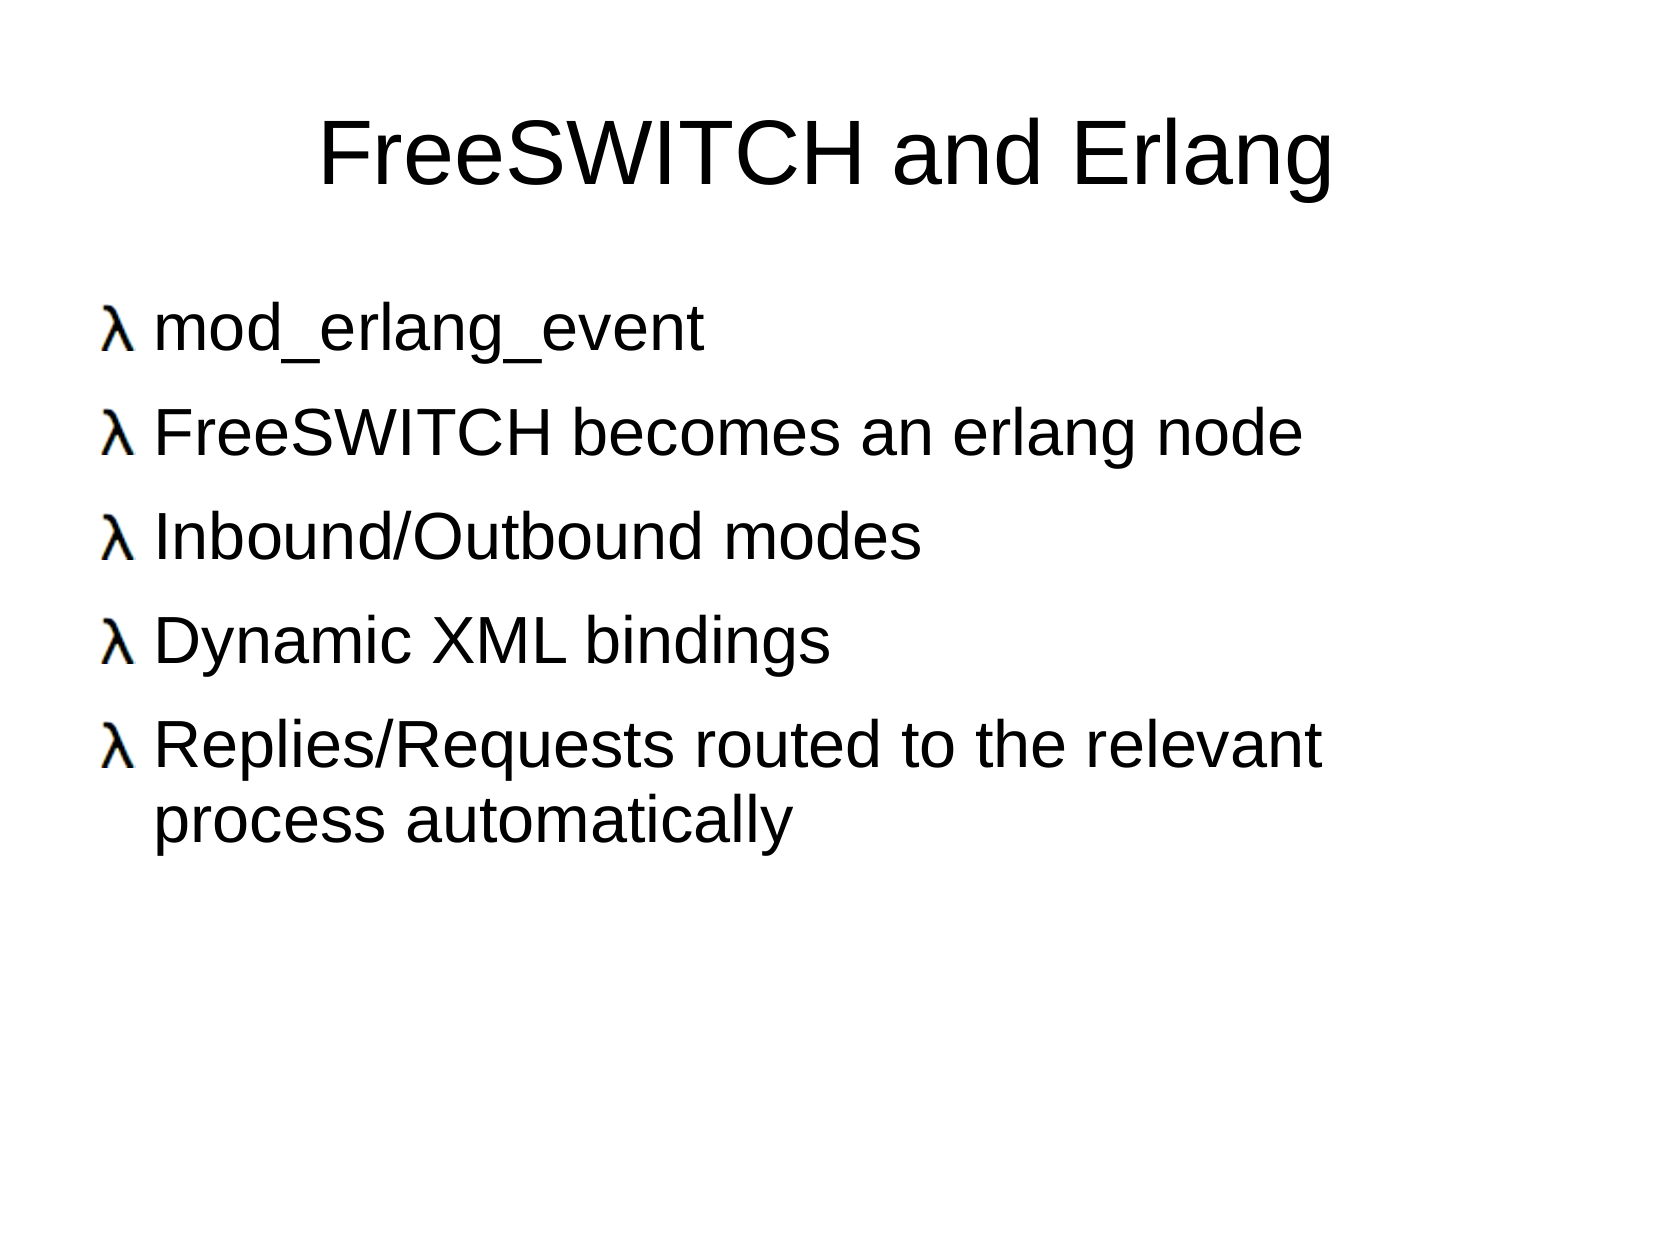

# FreeSWITCH and Erlang
mod_erlang_event
FreeSWITCH becomes an erlang node
Inbound/Outbound modes
Dynamic XML bindings
Replies/Requests routed to the relevant process automatically